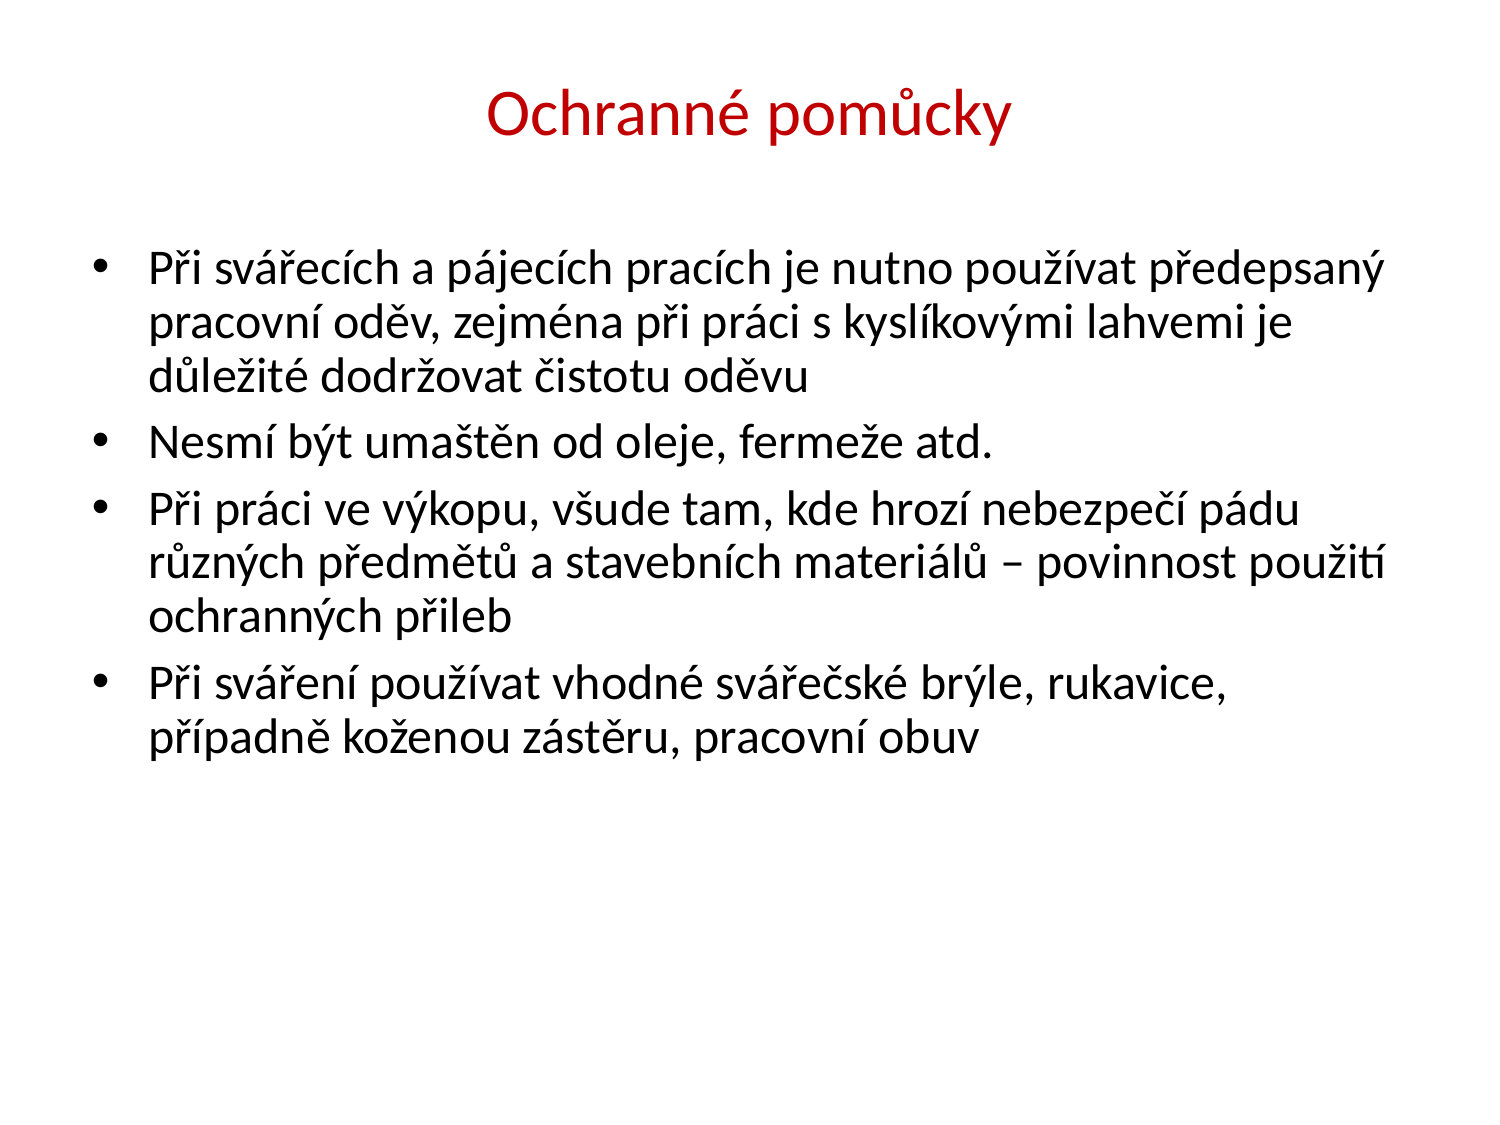

# Ochranné pomůcky
Při svářecích a pájecích pracích je nutno používat předepsaný pracovní oděv, zejména při práci s kyslíkovými lahvemi je důležité dodržovat čistotu oděvu
Nesmí být umaštěn od oleje, fermeže atd.
Při práci ve výkopu, všude tam, kde hrozí nebezpečí pádu různých předmětů a stavebních materiálů – povinnost použití ochranných přileb
Při sváření používat vhodné svářečské brýle, rukavice, případně koženou zástěru, pracovní obuv